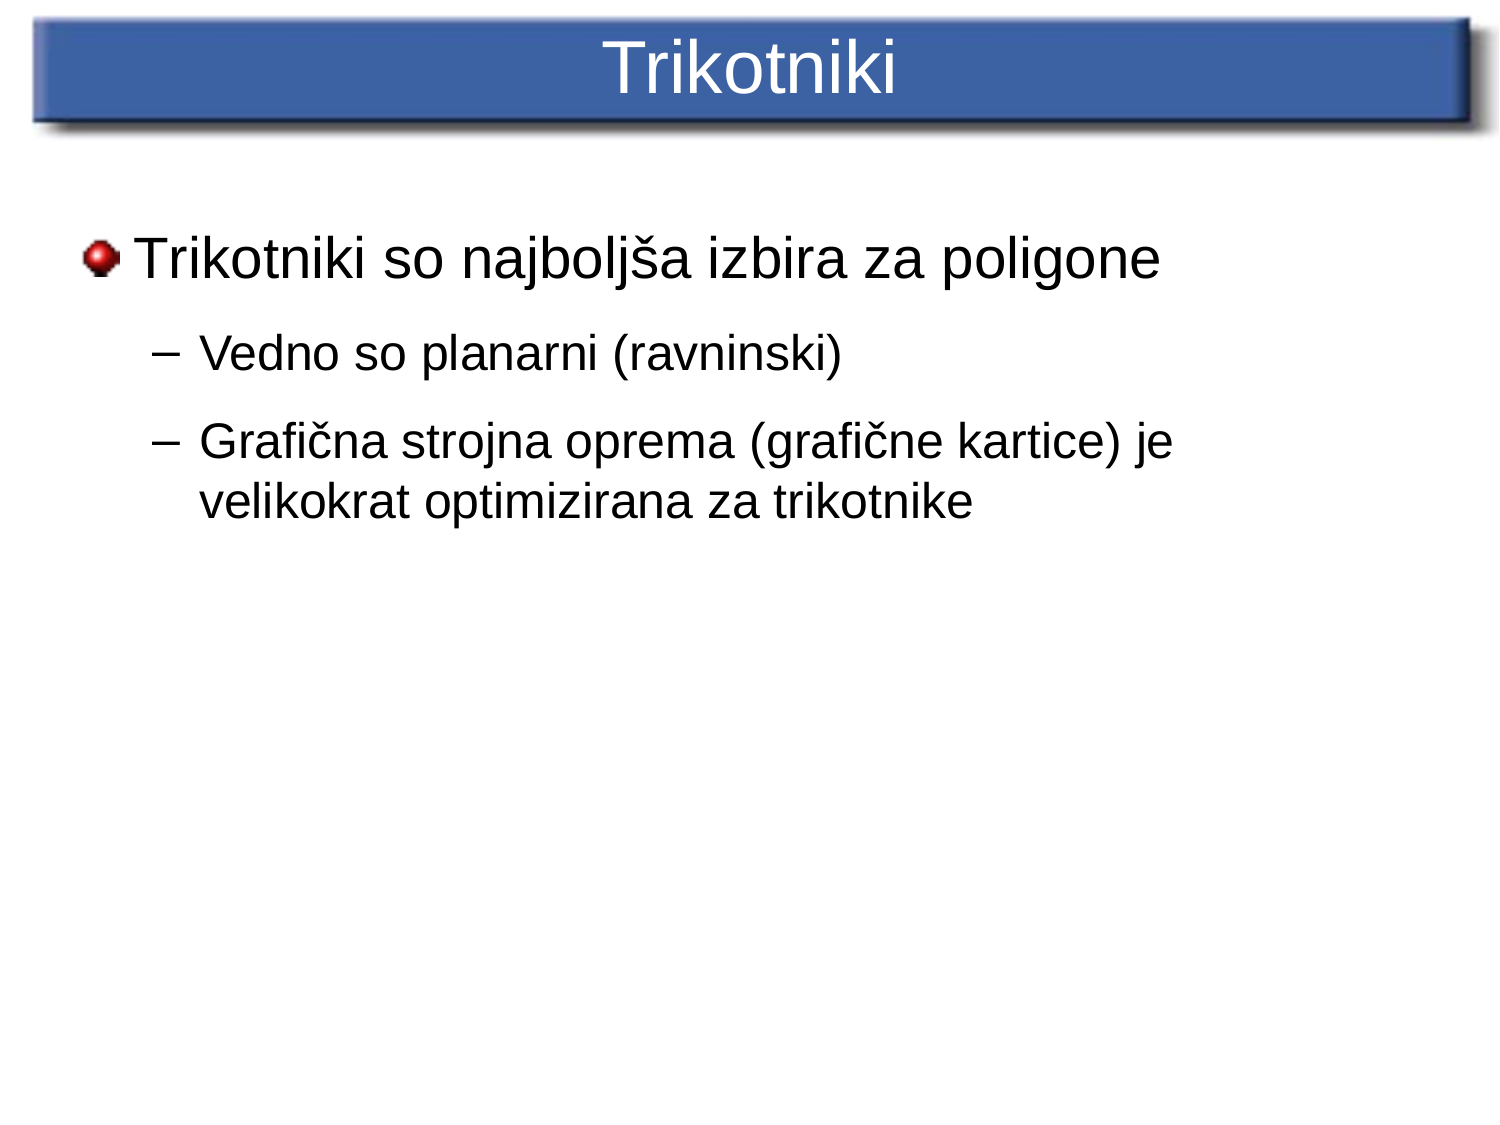

# Trikotniki
Trikotniki so najboljša izbira za poligone
Vedno so planarni (ravninski)
Grafična strojna oprema (grafične kartice) je velikokrat optimizirana za trikotnike